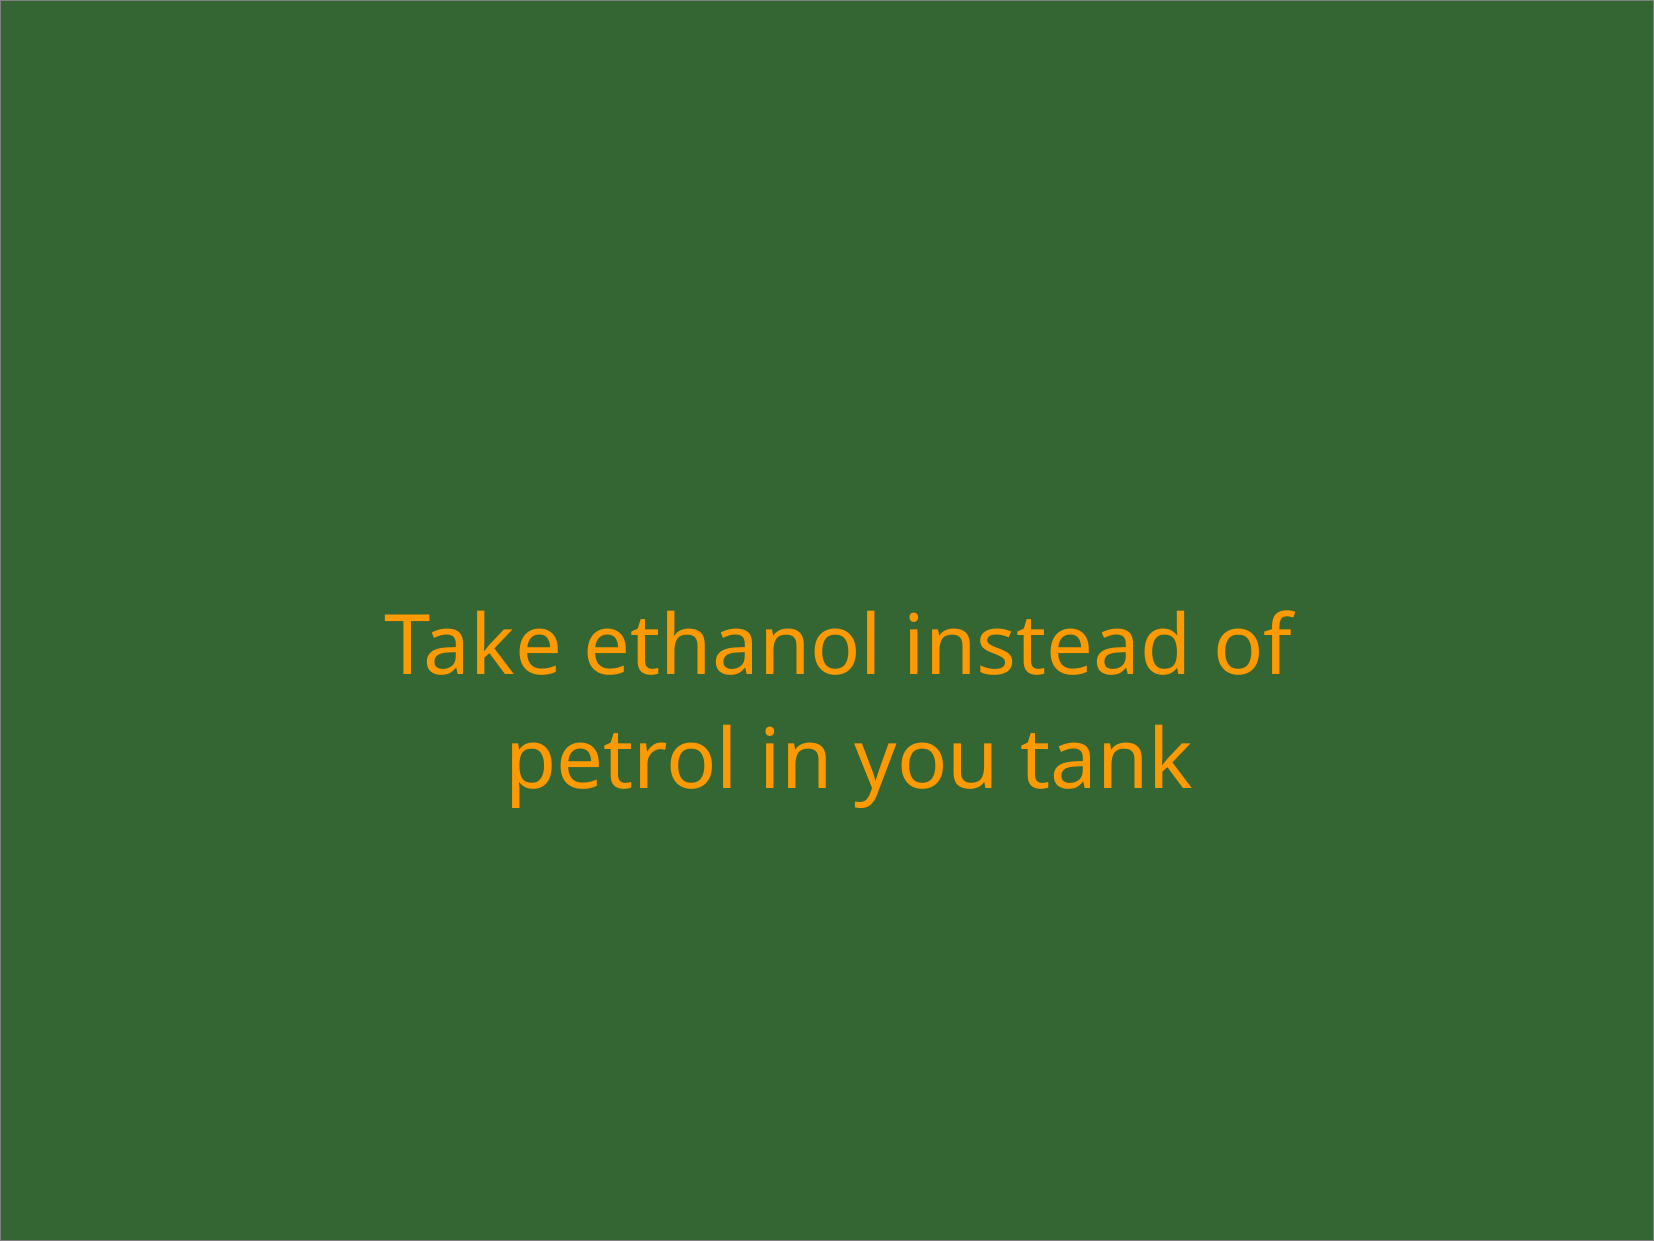

Take ethanol instead of petrol in you tank